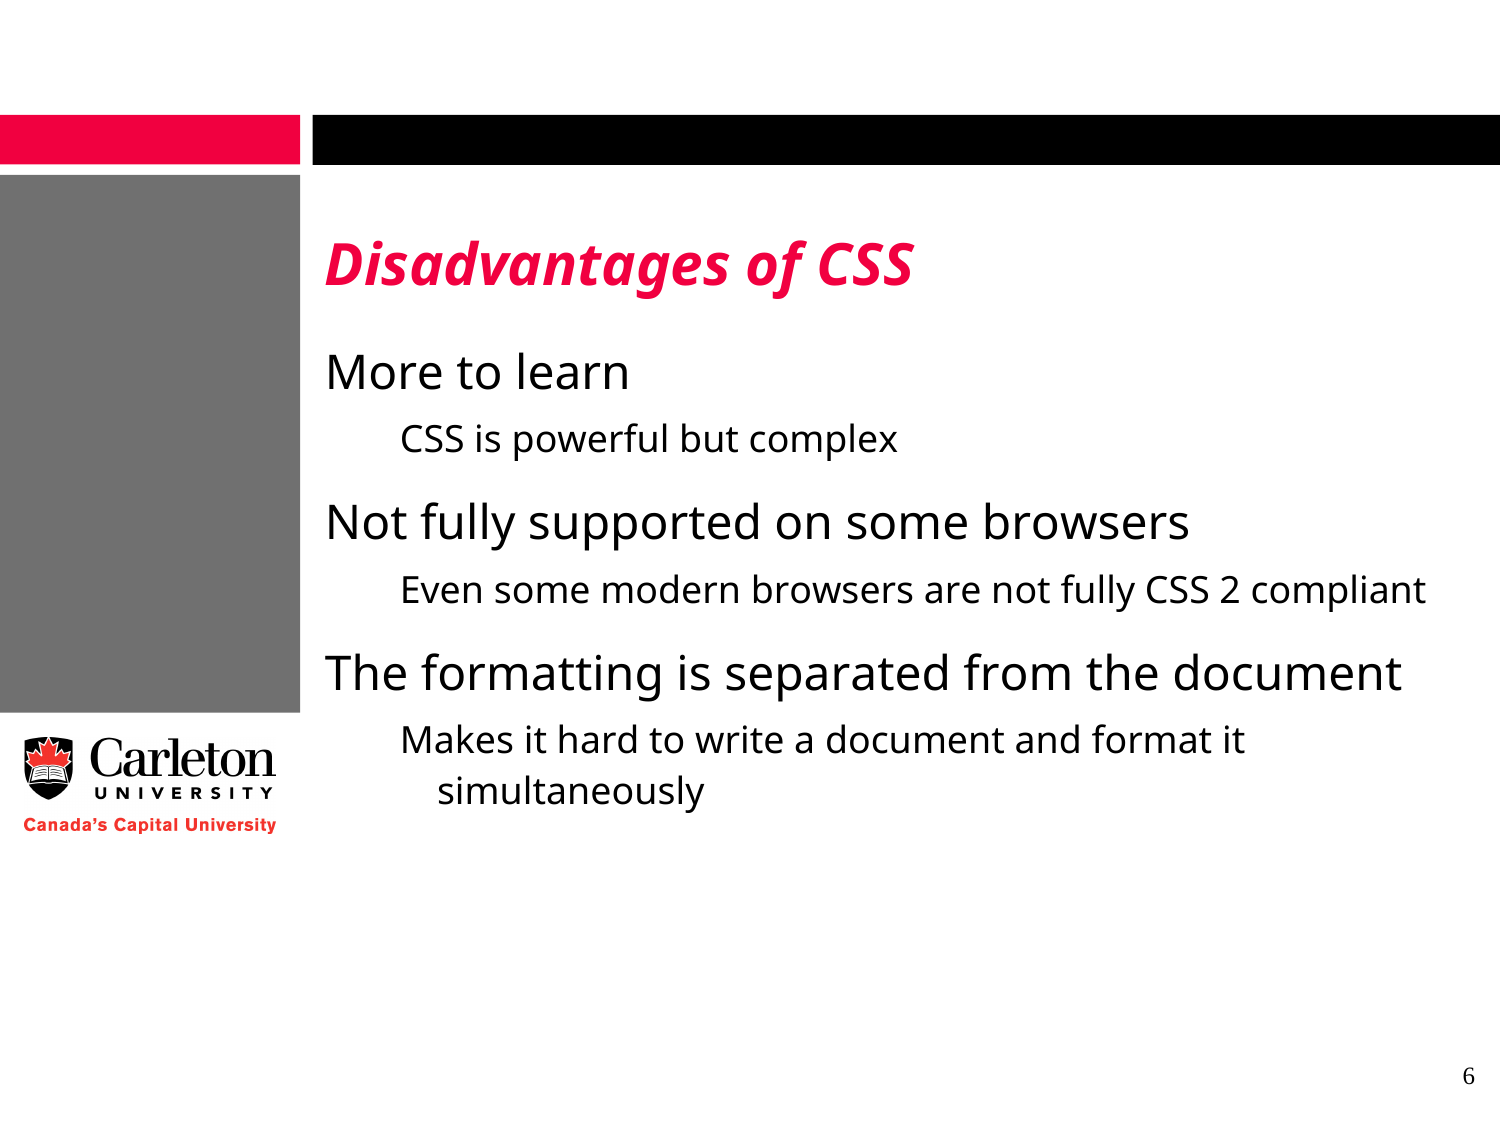

# Disadvantages of CSS
More to learn
CSS is powerful but complex
Not fully supported on some browsers
Even some modern browsers are not fully CSS 2 compliant
The formatting is separated from the document
Makes it hard to write a document and format it simultaneously
6